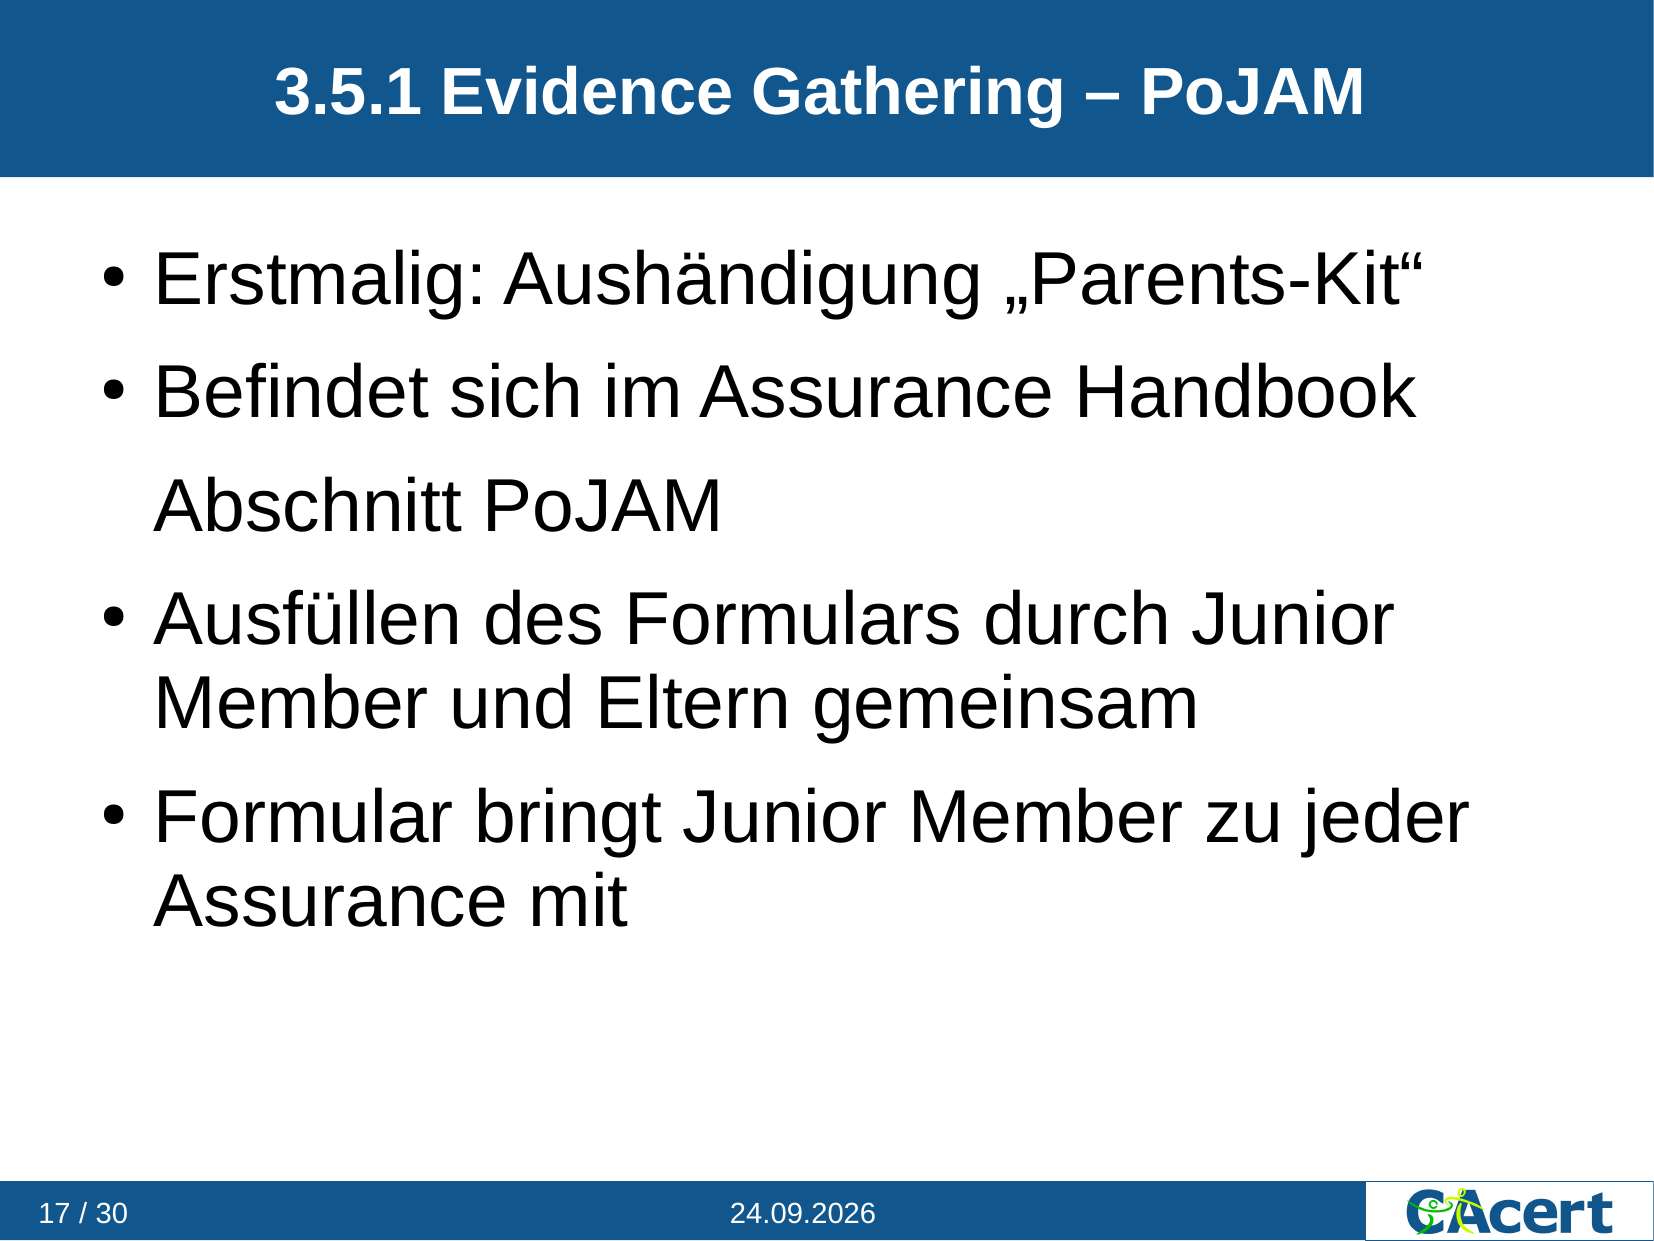

# 3.5.1 Evidence Gathering – PoJAM
Erstmalig: Aushändigung „Parents-Kit“
Befindet sich im Assurance Handbook
Abschnitt PoJAM
Ausfüllen des Formulars durch Junior Member und Eltern gemeinsam
Formular bringt Junior Member zu jeder Assurance mit